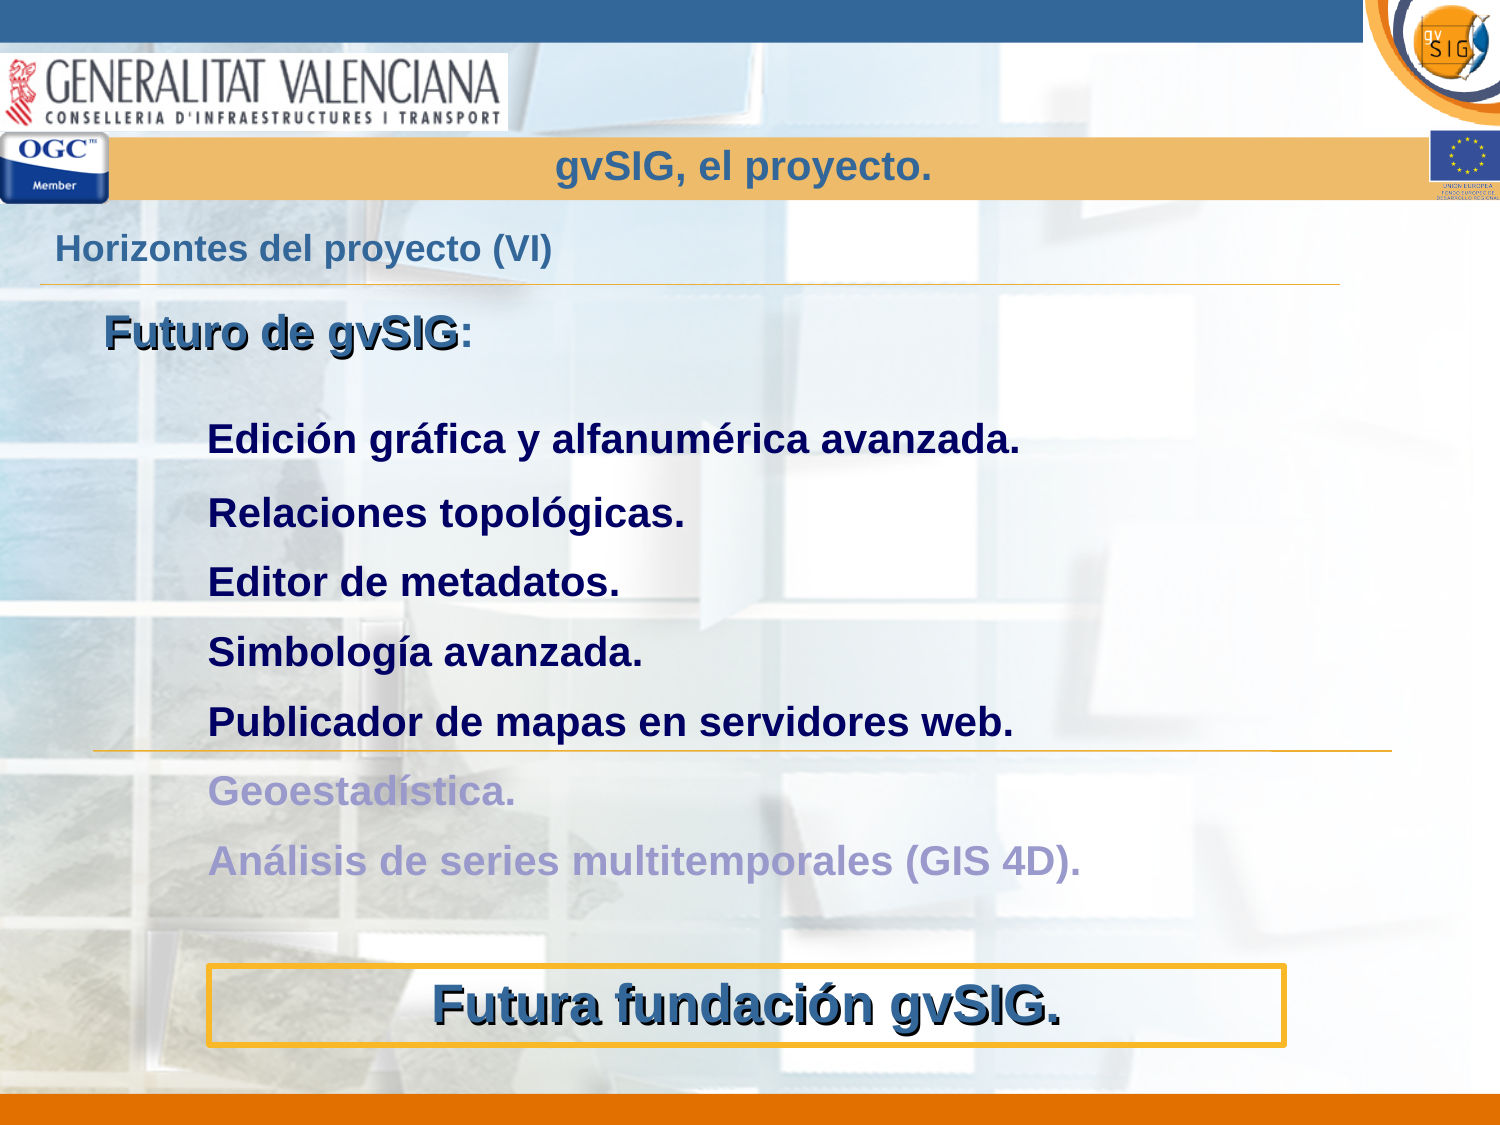

gvSIG, el proyecto.
Horizontes del proyecto (VI)
Futuro de gvSIG:
 Edición gráfica y alfanumérica avanzada.
 Relaciones topológicas.
 Editor de metadatos.
 Simbología avanzada.
 Publicador de mapas en servidores web.
 Geoestadística.
 Análisis de series multitemporales (GIS 4D).
Futura fundación gvSIG.